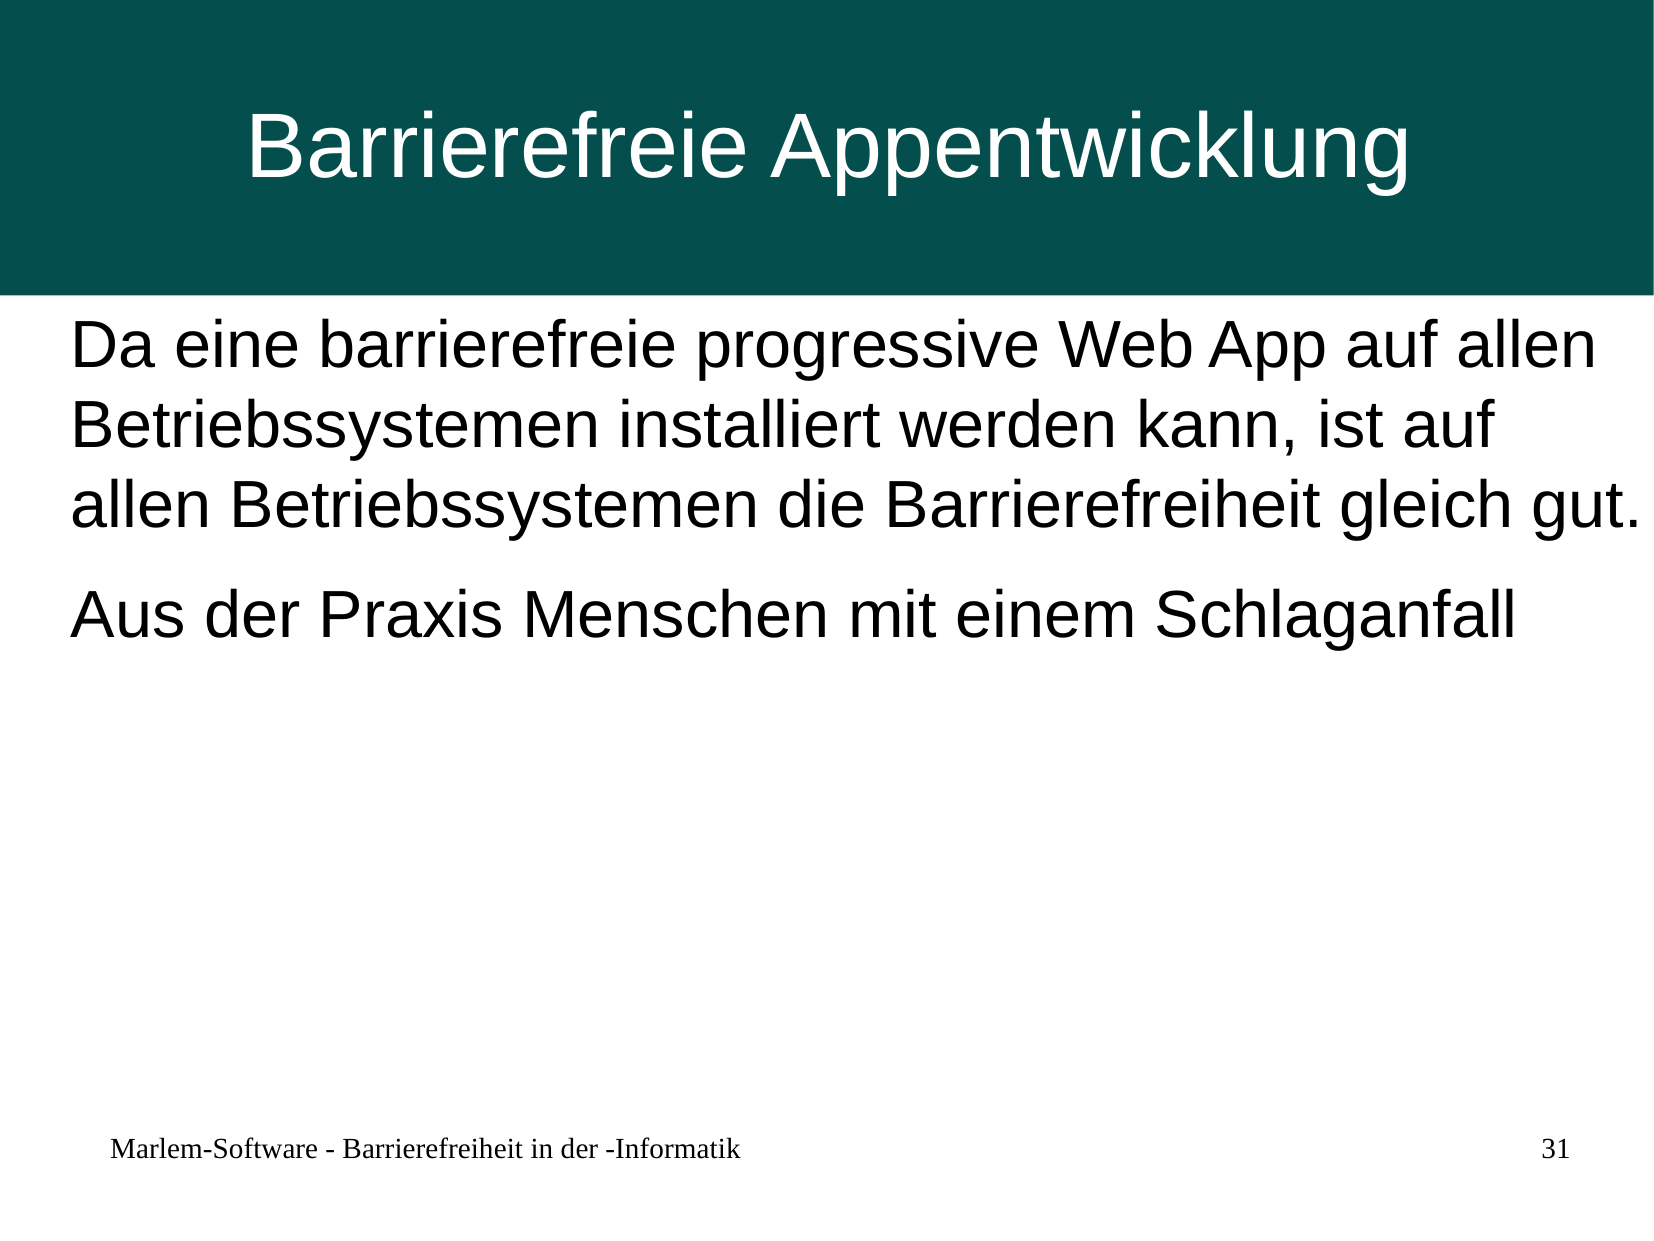

# Barrierefreie Appentwicklung
Da eine barrierefreie progressive Web App auf allen Betriebssystemen installiert werden kann, ist auf allen Betriebssystemen die Barrierefreiheit gleich gut.
Aus der Praxis Menschen mit einem Schlaganfall
Marlem-Software - Barrierefreiheit in der -Informatik
31